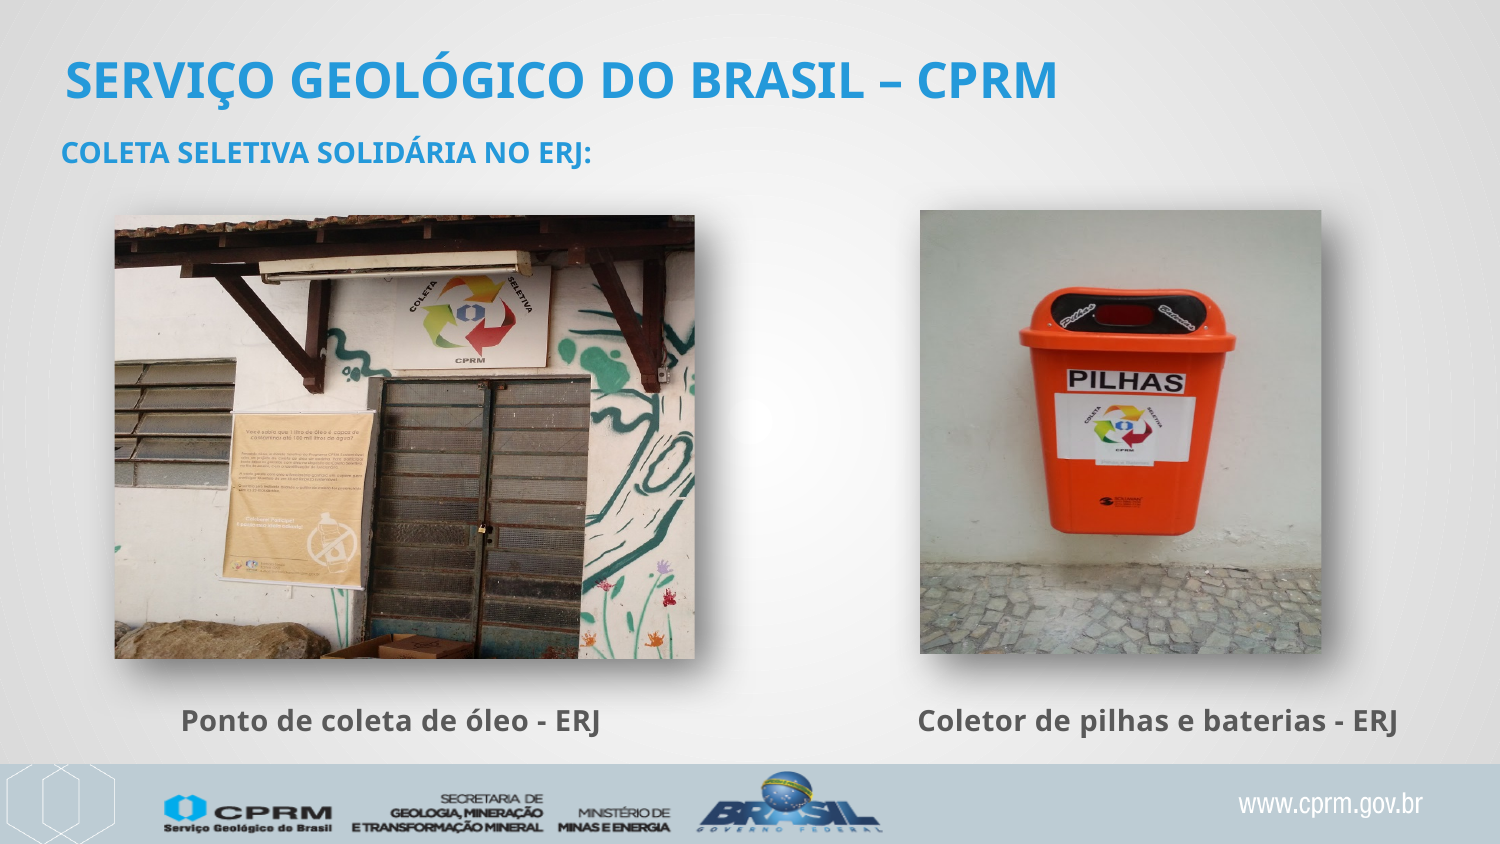

SERVIÇO GEOLÓGICO DO BRASIL – CPRM
COLETA SELETIVA SOLIDÁRIA NO ERJ:
Ponto de coleta de óleo - ERJ
Coletor de pilhas e baterias - ERJ